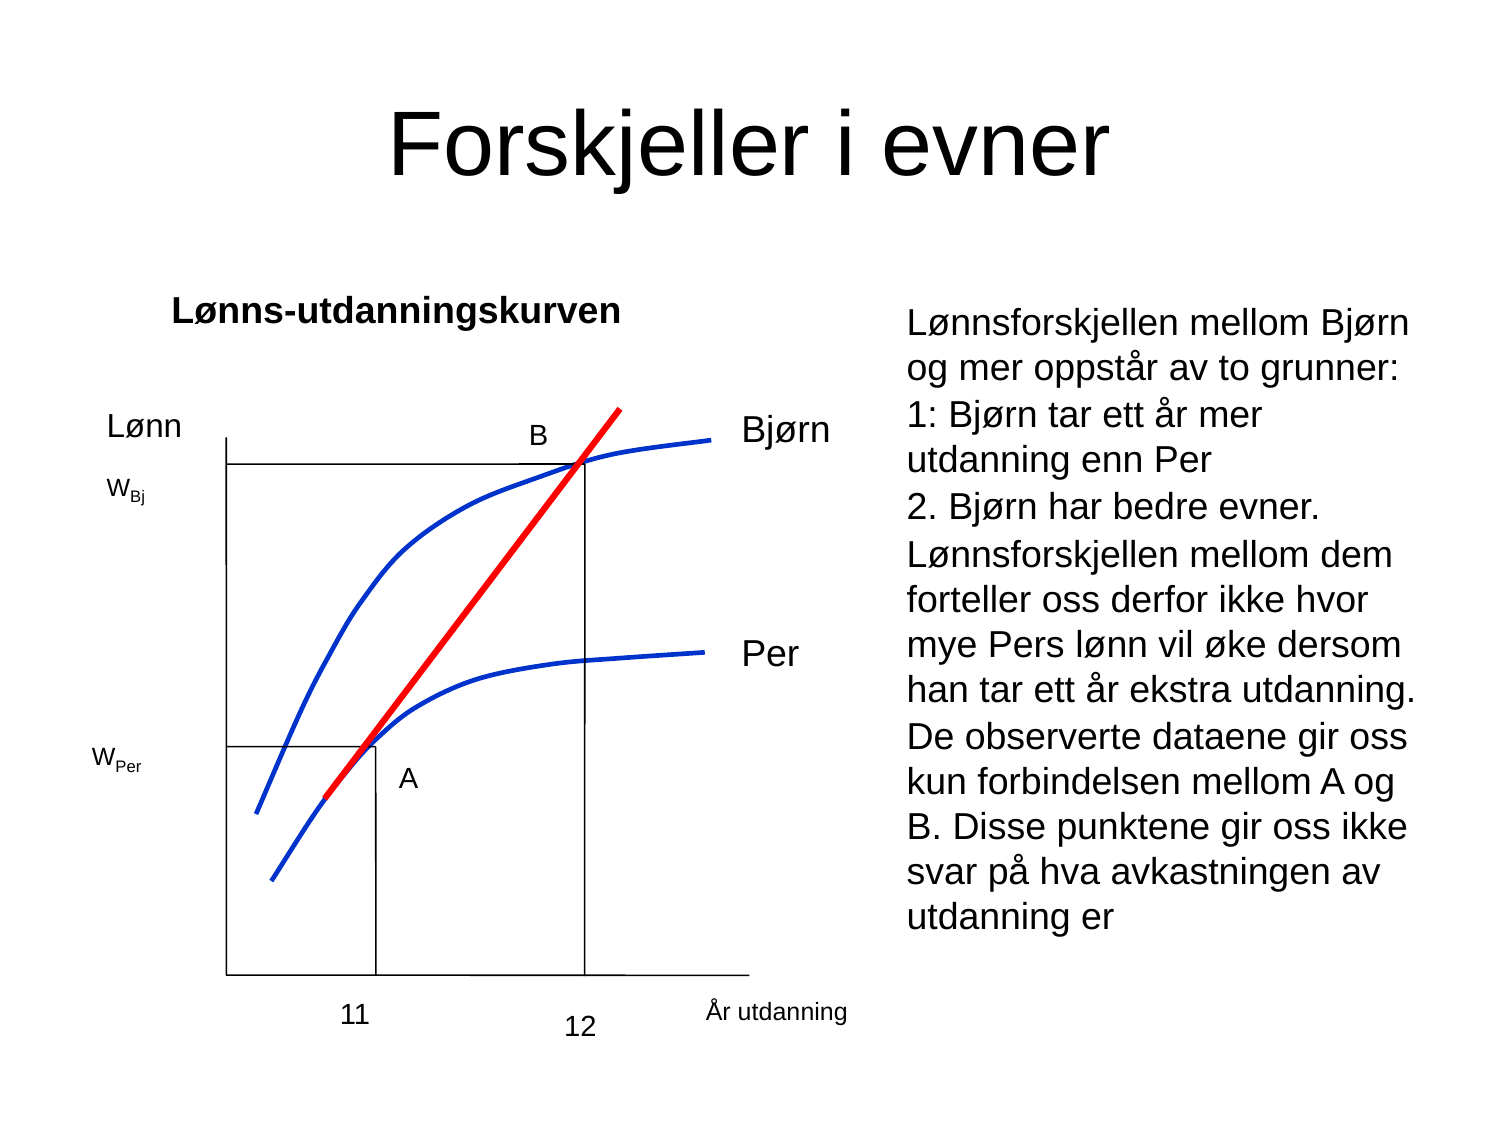

# Forskjeller i evner
Lønns-utdanningskurven
Lønnsforskjellen mellom Bjørn og mer oppstår av to grunner:
1: Bjørn tar ett år mer utdanning enn Per
2. Bjørn har bedre evner.
Lønnsforskjellen mellom dem forteller oss derfor ikke hvor mye Pers lønn vil øke dersom han tar ett år ekstra utdanning.
De observerte dataene gir oss kun forbindelsen mellom A og B. Disse punktene gir oss ikke svar på hva avkastningen av utdanning er
Lønn
Bjørn
B
WBj
Per
WPer
A
11
År utdanning
12